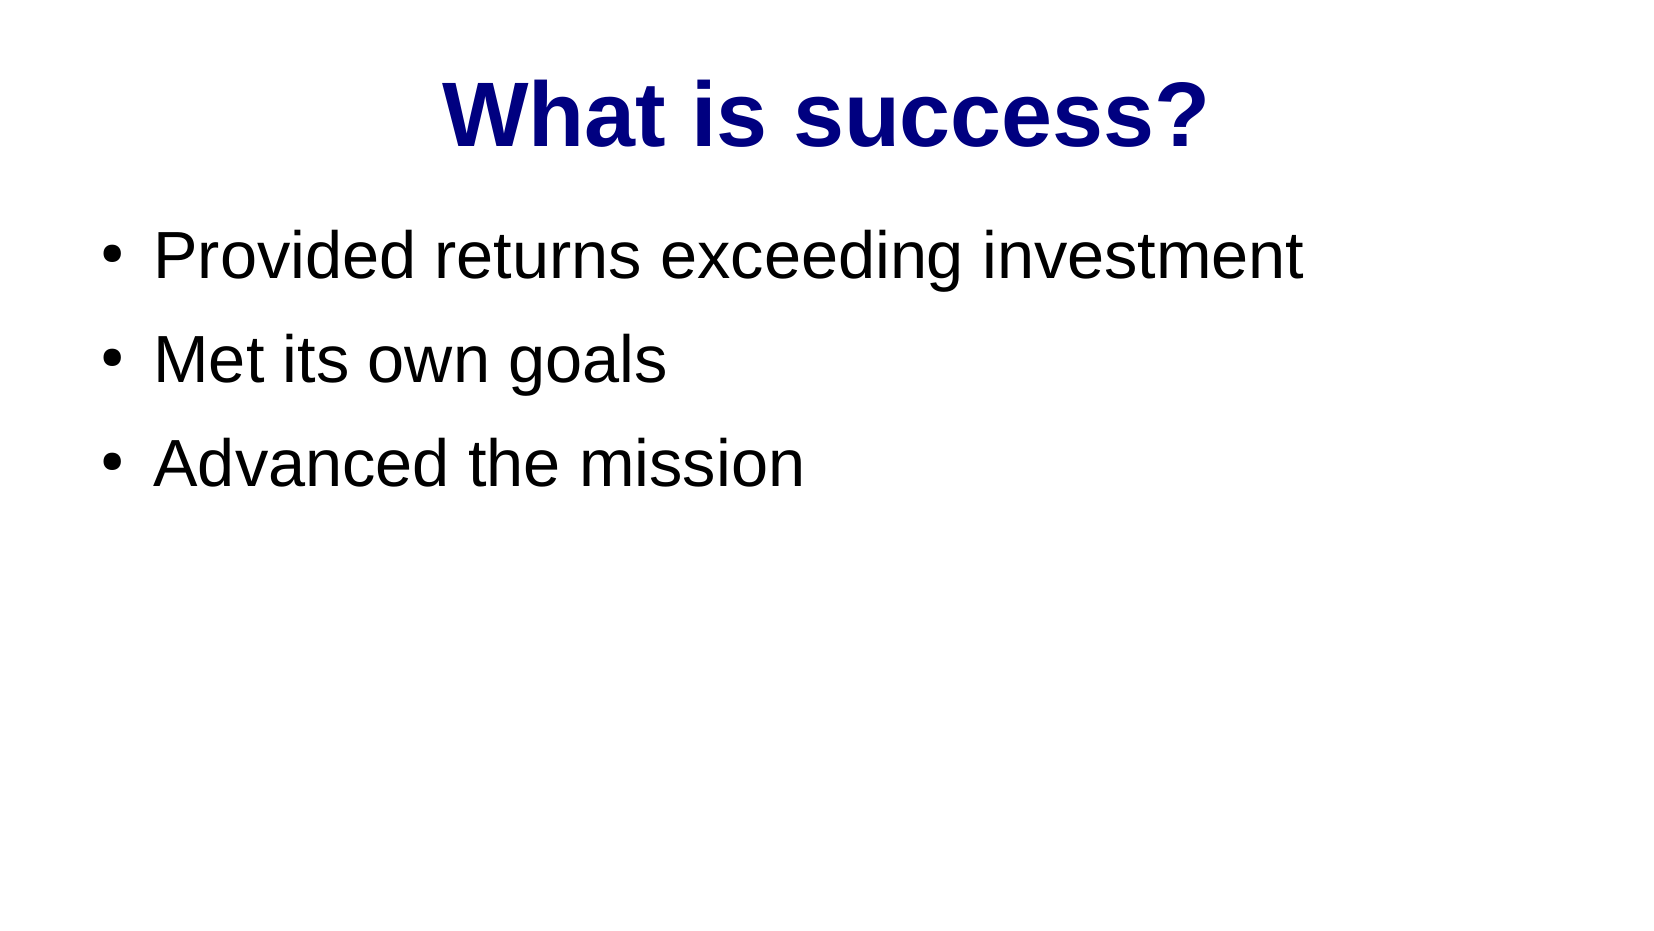

# What is success?
Provided returns exceeding investment
Met its own goals
Advanced the mission